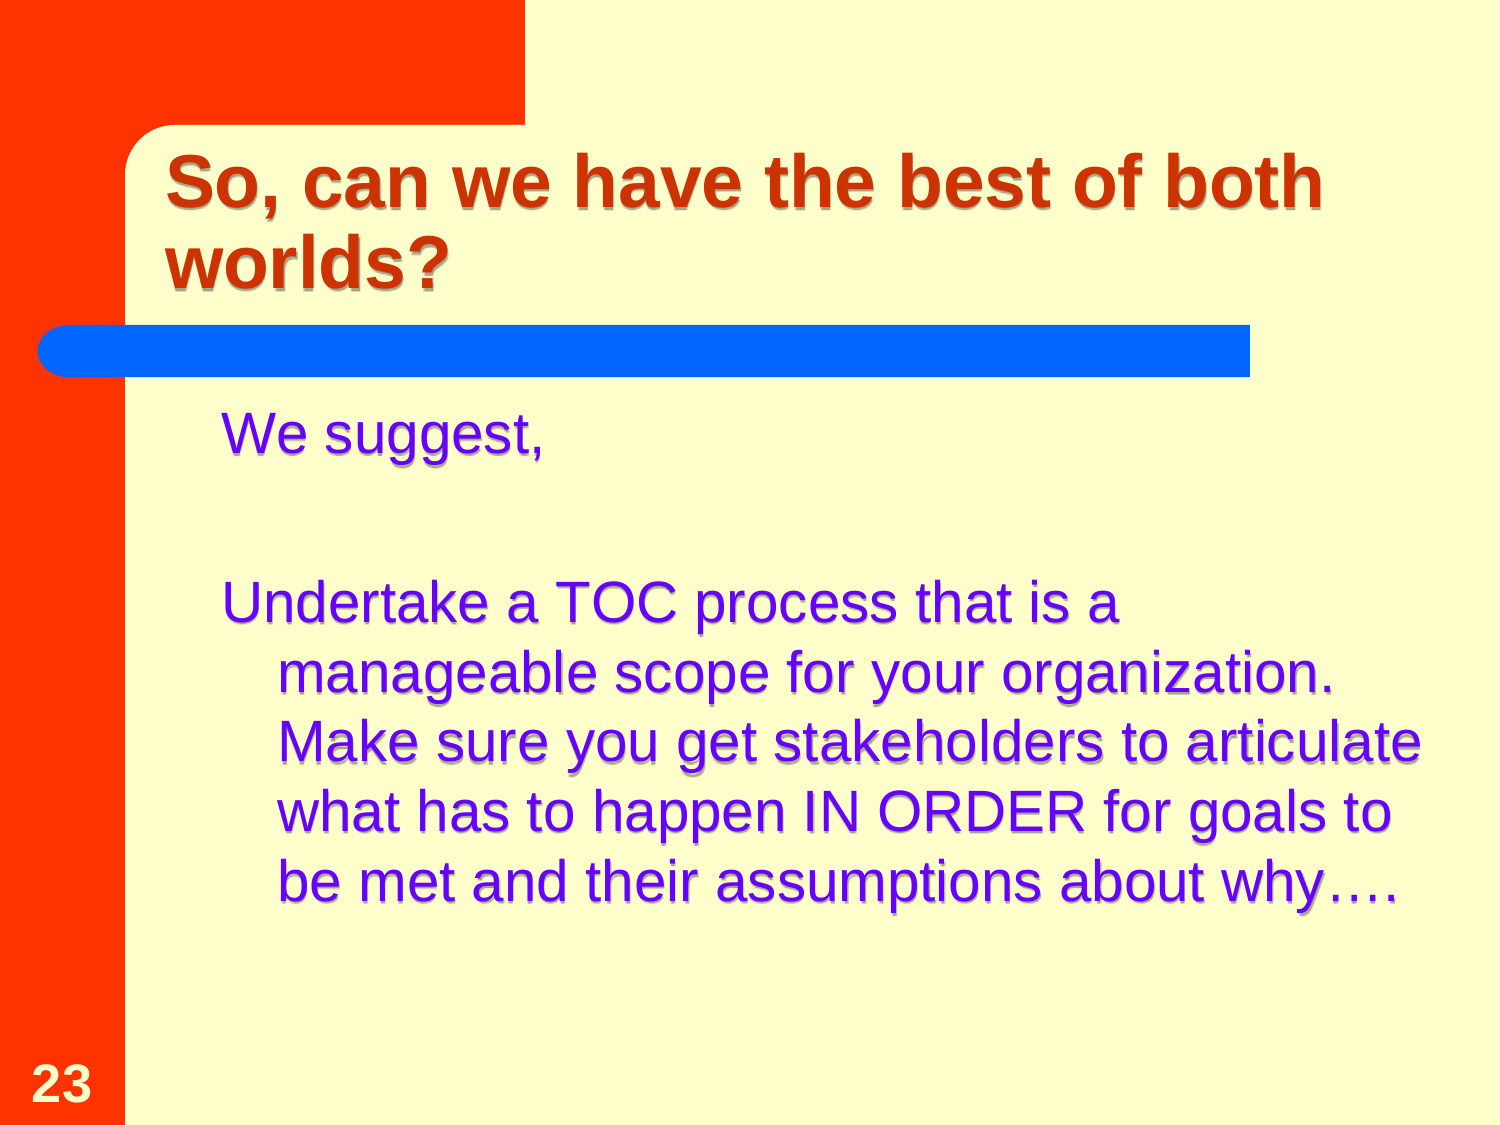

# So, can we have the best of both worlds?
We suggest,
Undertake a TOC process that is a manageable scope for your organization. Make sure you get stakeholders to articulate what has to happen IN ORDER for goals to be met and their assumptions about why….